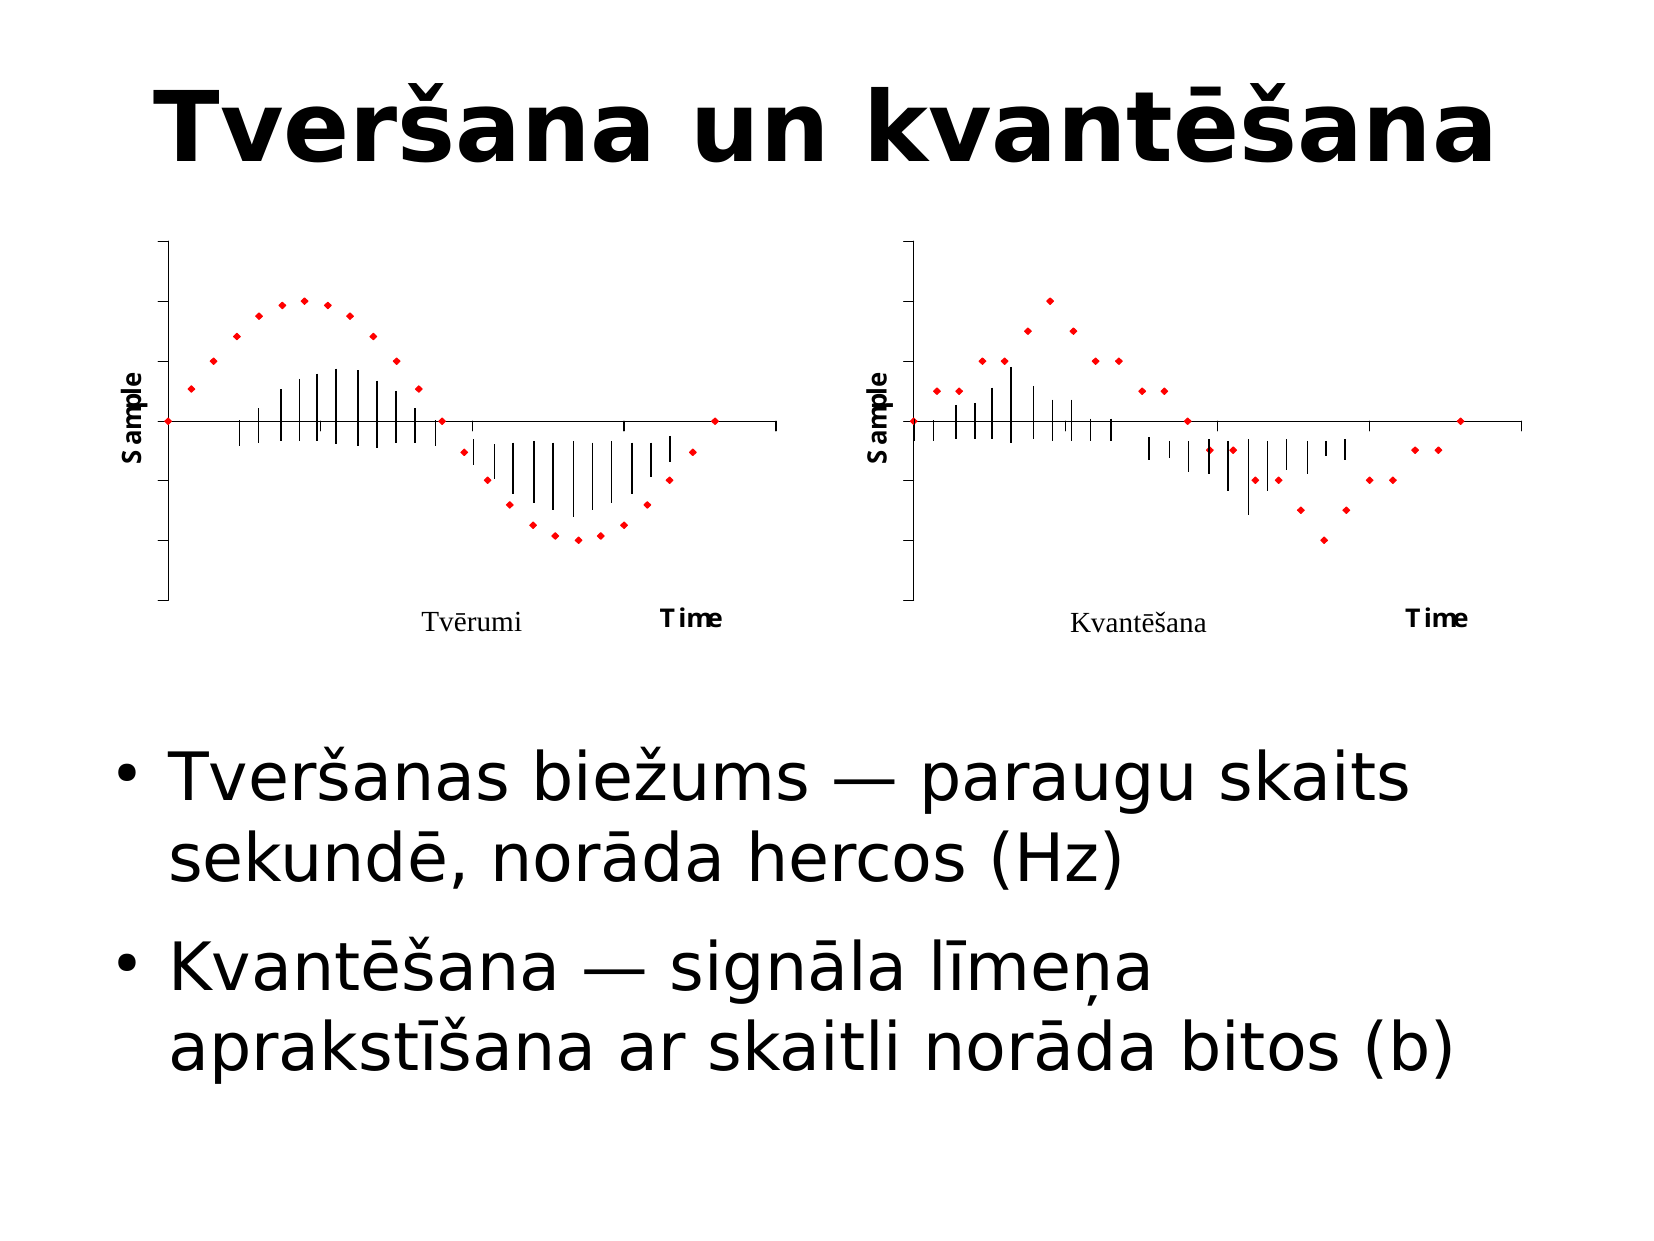

# Tveršana un kvantēšana
Tvērumi
Kvantēšana
Tveršanas biežums — paraugu skaits sekundē, norāda hercos (Hz)
Kvantēšana — signāla līmeņa aprakstīšana ar skaitli norāda bitos (b)